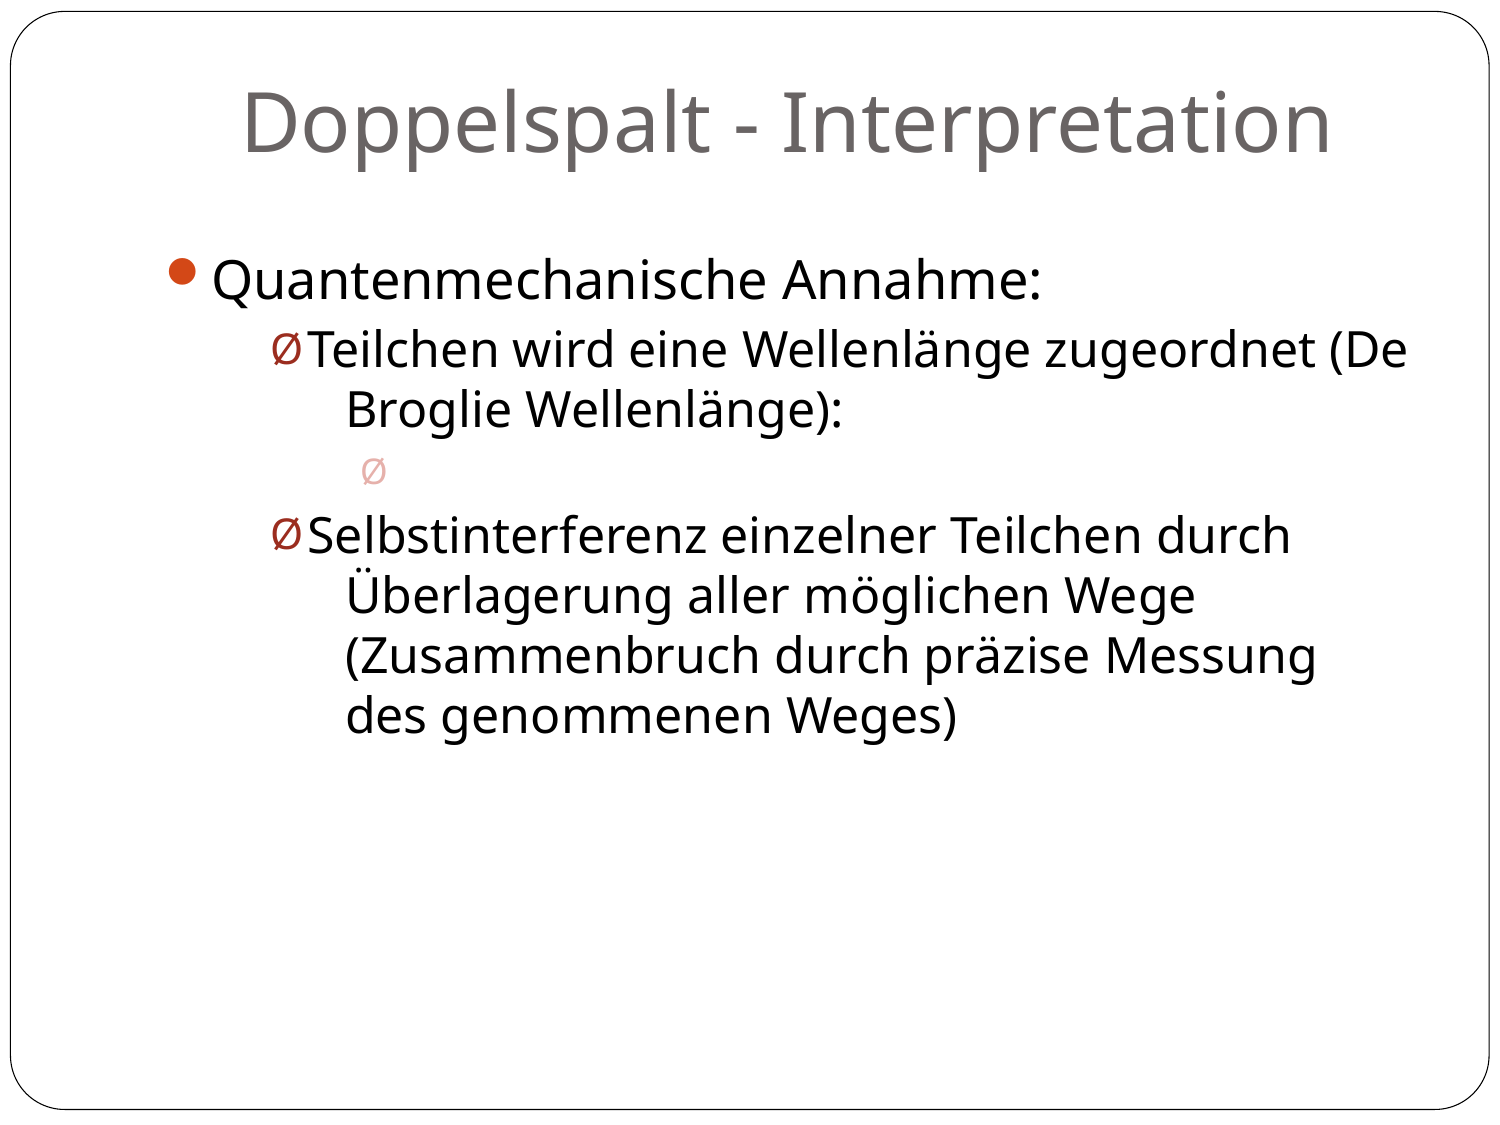

# Doppelspalt - Interpretation
Quantenmechanische Annahme:
Teilchen wird eine Wellenlänge zugeordnet (De Broglie Wellenlänge):
Selbstinterferenz einzelner Teilchen durch Überlagerung aller möglichen Wege (Zusammenbruch durch präzise Messung des genommenen Weges)